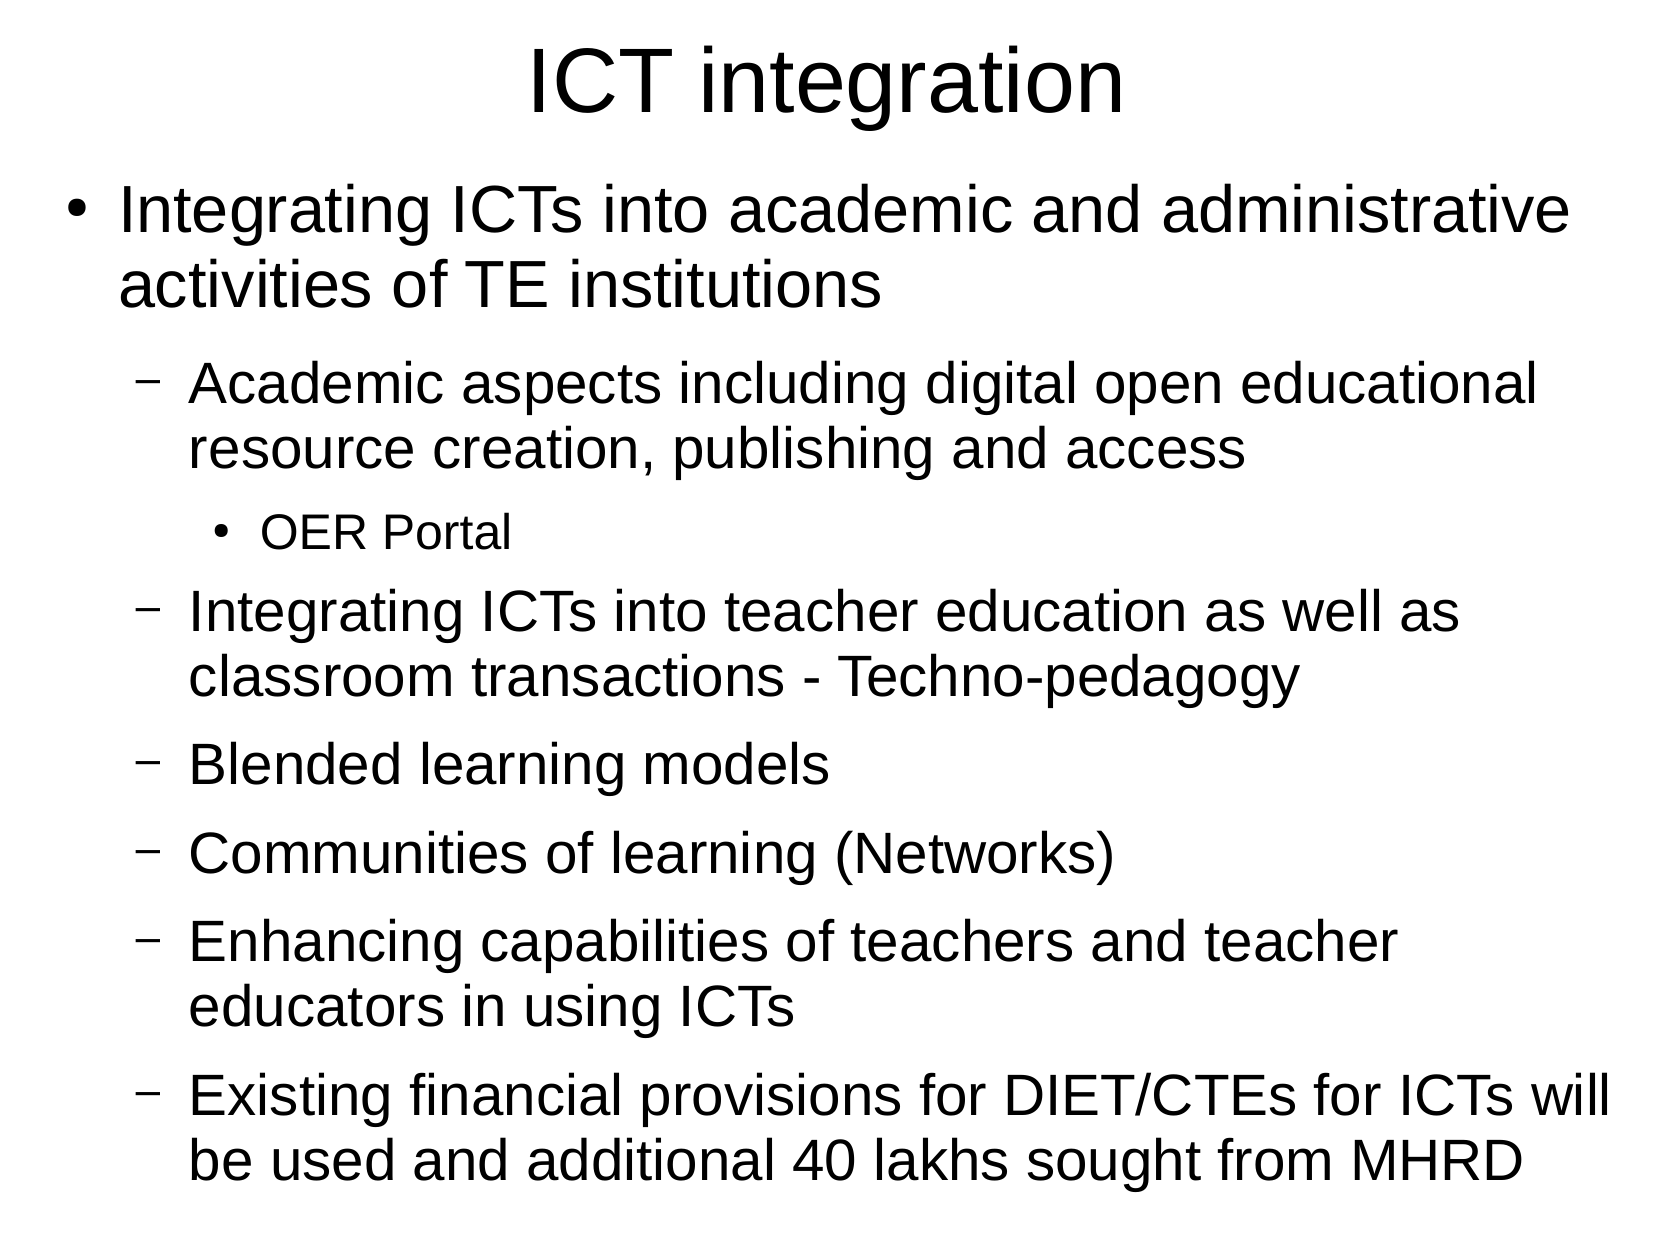

# ICT integration
Integrating ICTs into academic and administrative activities of TE institutions
Academic aspects including digital open educational resource creation, publishing and access
OER Portal
Integrating ICTs into teacher education as well as classroom transactions - Techno-pedagogy
Blended learning models
Communities of learning (Networks)
Enhancing capabilities of teachers and teacher educators in using ICTs
Existing financial provisions for DIET/CTEs for ICTs will be used and additional 40 lakhs sought from MHRD